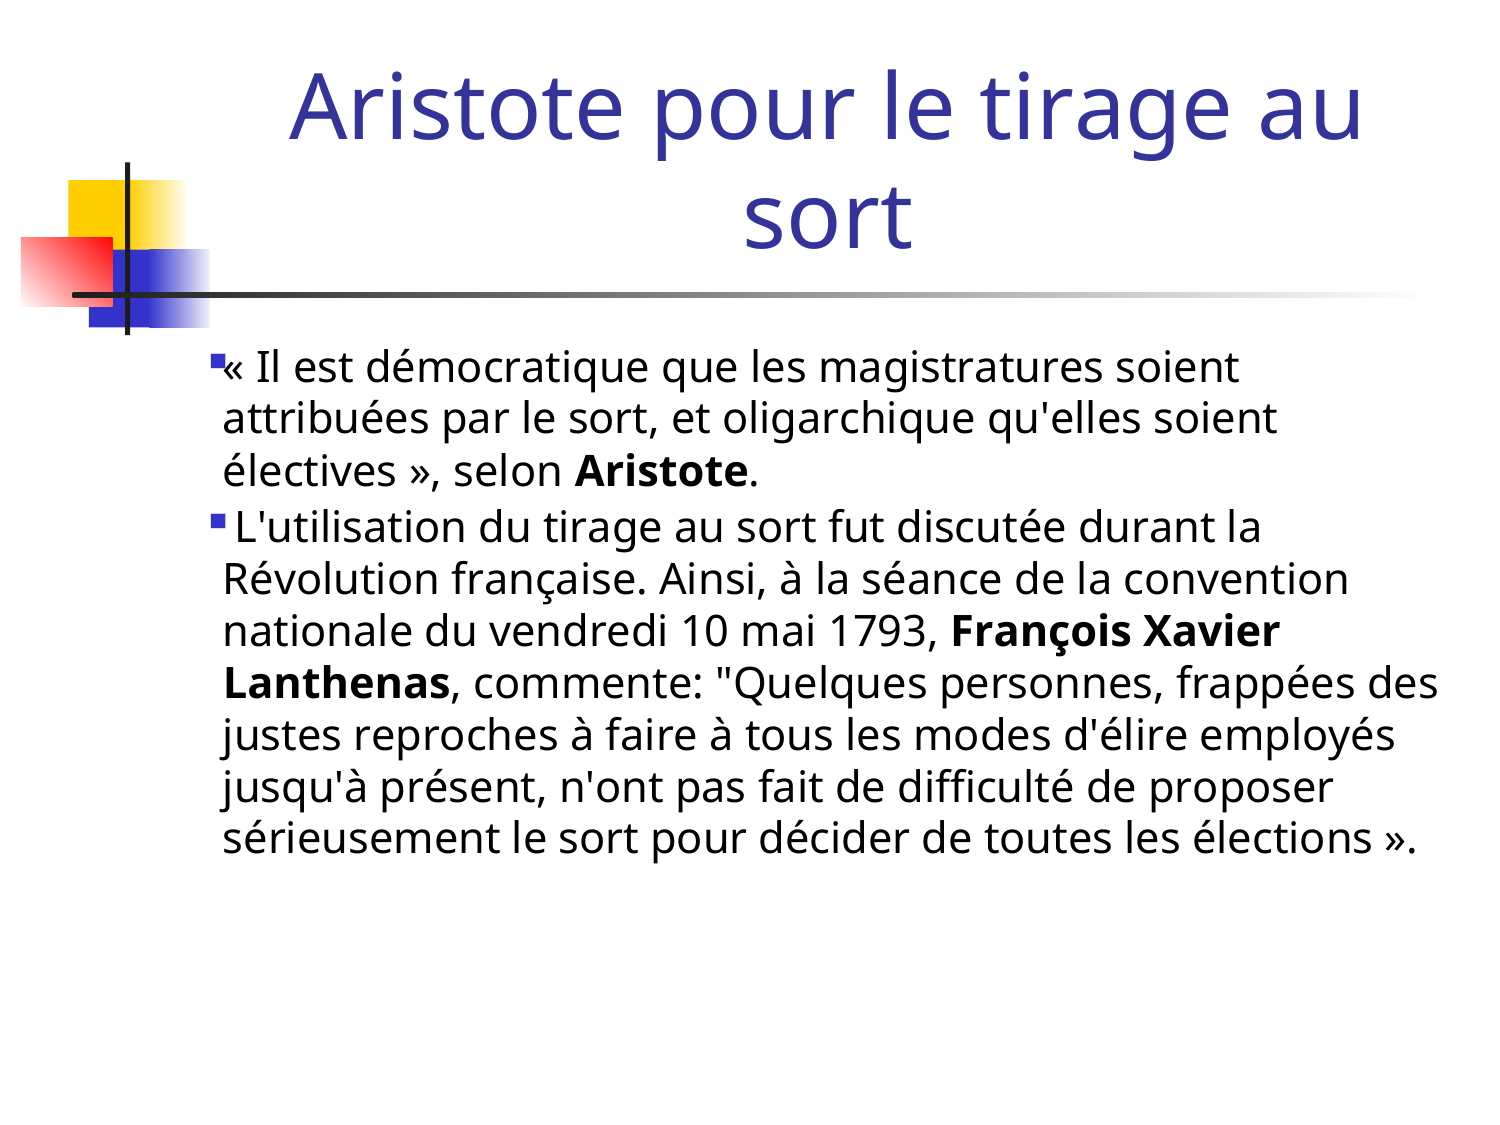

# Aristote pour le tirage au sort
« Il est démocratique que les magistratures soient attribuées par le sort, et oligarchique qu'elles soient électives », selon Aristote.
 L'utilisation du tirage au sort fut discutée durant la Révolution française. Ainsi, à la séance de la convention nationale du vendredi 10 mai 1793, François Xavier Lanthenas, commente: "Quelques personnes, frappées des justes reproches à faire à tous les modes d'élire employés jusqu'à présent, n'ont pas fait de difficulté de proposer sérieusement le sort pour décider de toutes les élections ».